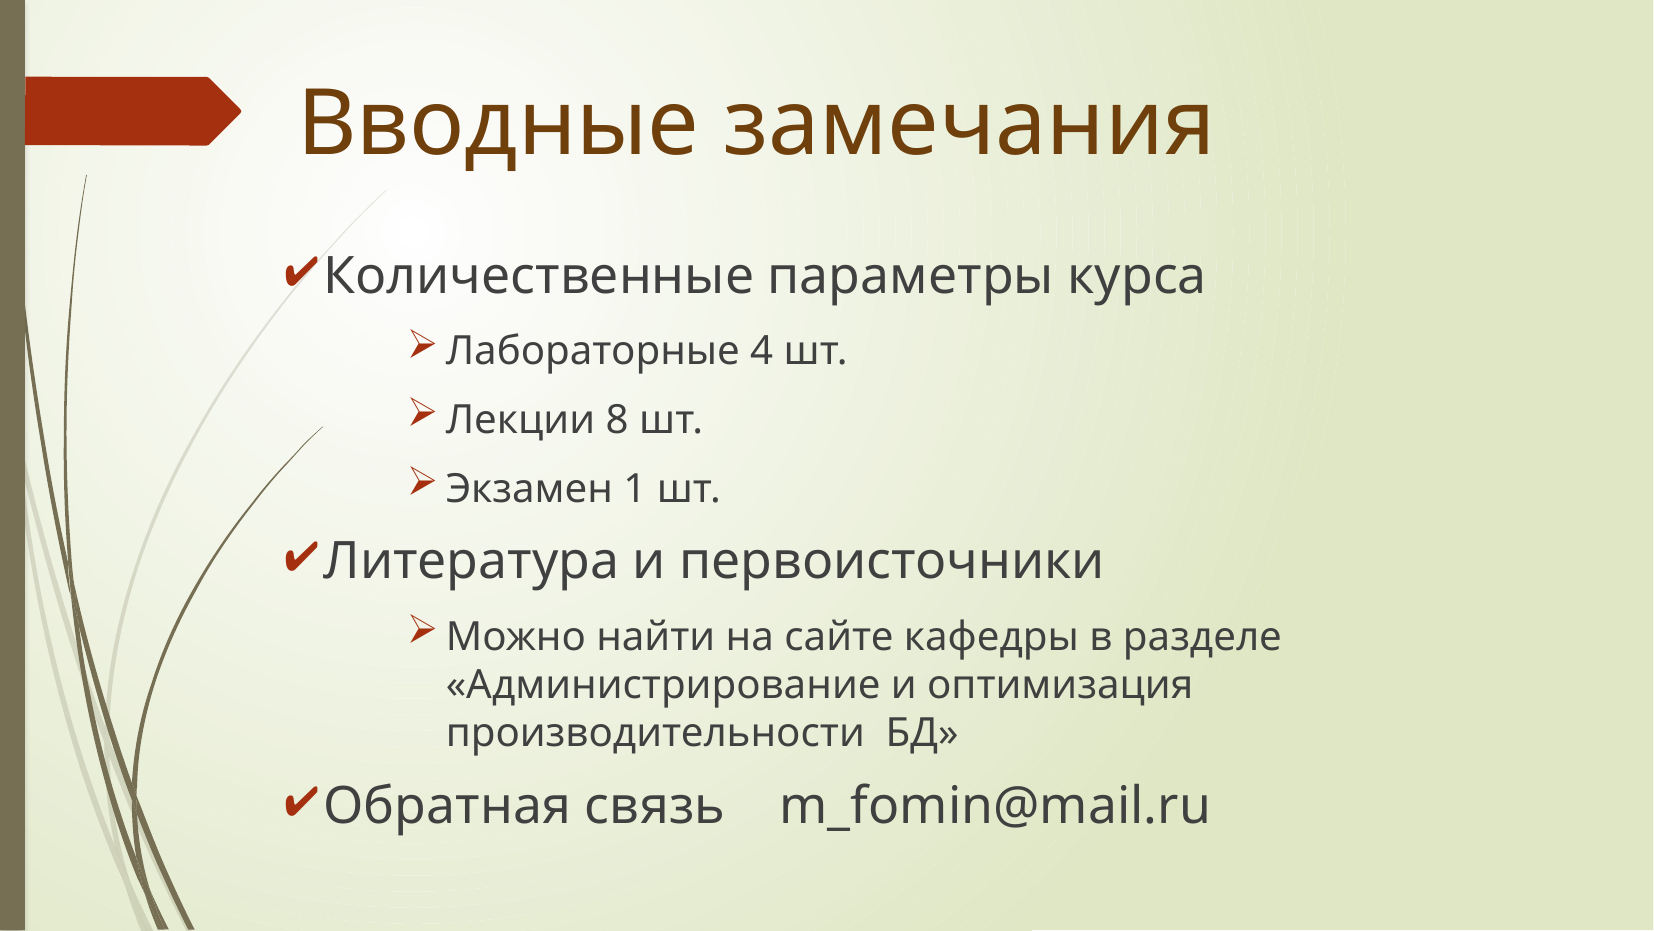

# Вводные замечания
Количественные параметры курса
Лабораторные 4 шт.
Лекции 8 шт.
Экзамен 1 шт.
Литература и первоисточники
Можно найти на сайте кафедры в разделе «Администрирование и оптимизация производительности БД»
Обратная связь m_fomin@mail.ru